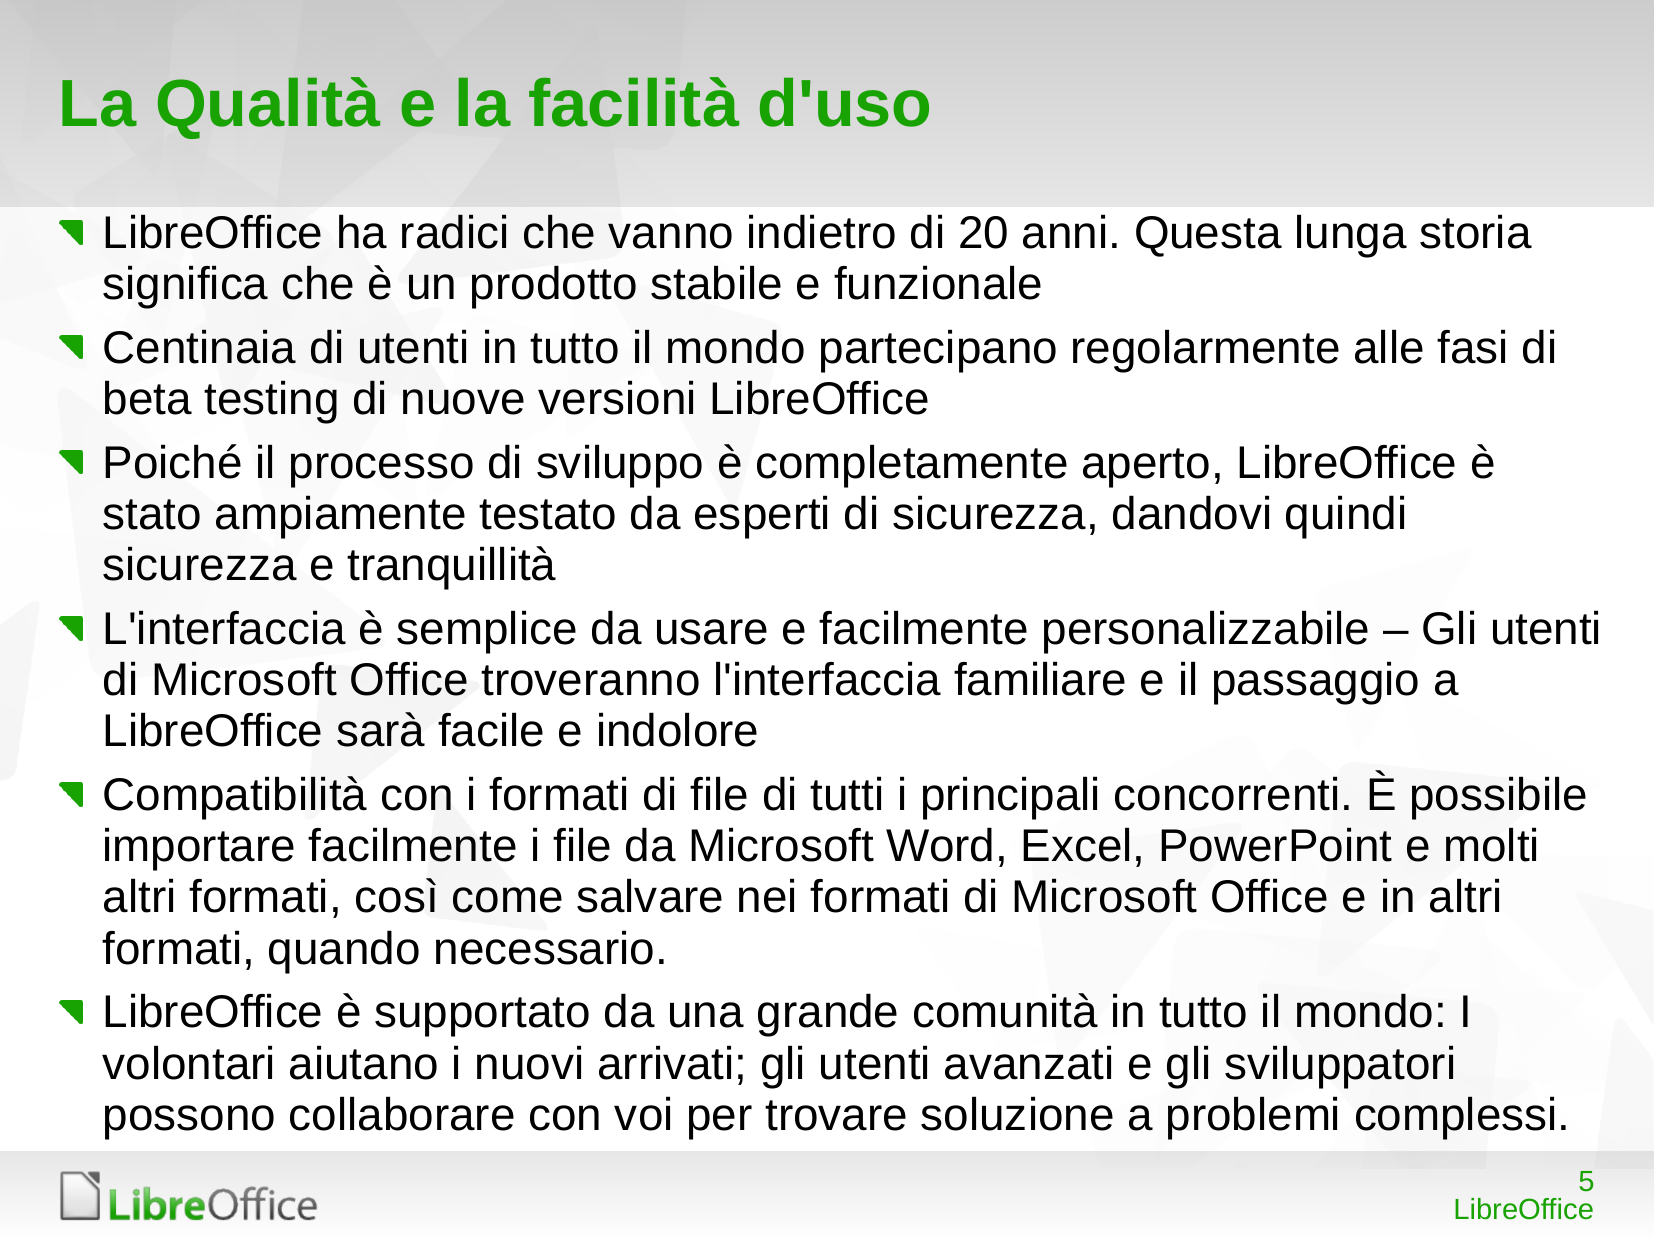

# La Qualità e la facilità d'uso
LibreOffice ha radici che vanno indietro di 20 anni. Questa lunga storia significa che è un prodotto stabile e funzionale
Centinaia di utenti in tutto il mondo partecipano regolarmente alle fasi di beta testing di nuove versioni LibreOffice
Poiché il processo di sviluppo è completamente aperto, LibreOffice è stato ampiamente testato da esperti di sicurezza, dandovi quindi sicurezza e tranquillità
L'interfaccia è semplice da usare e facilmente personalizzabile – Gli utenti di Microsoft Office troveranno l'interfaccia familiare e il passaggio a LibreOffice sarà facile e indolore
Compatibilità con i formati di file di tutti i principali concorrenti. È possibile importare facilmente i file da Microsoft Word, Excel, PowerPoint e molti altri formati, così come salvare nei formati di Microsoft Office e in altri formati, quando necessario.
LibreOffice è supportato da una grande comunità in tutto il mondo: I volontari aiutano i nuovi arrivati; gli utenti avanzati e gli sviluppatori possono collaborare con voi per trovare soluzione a problemi complessi.
5
LibreOffice